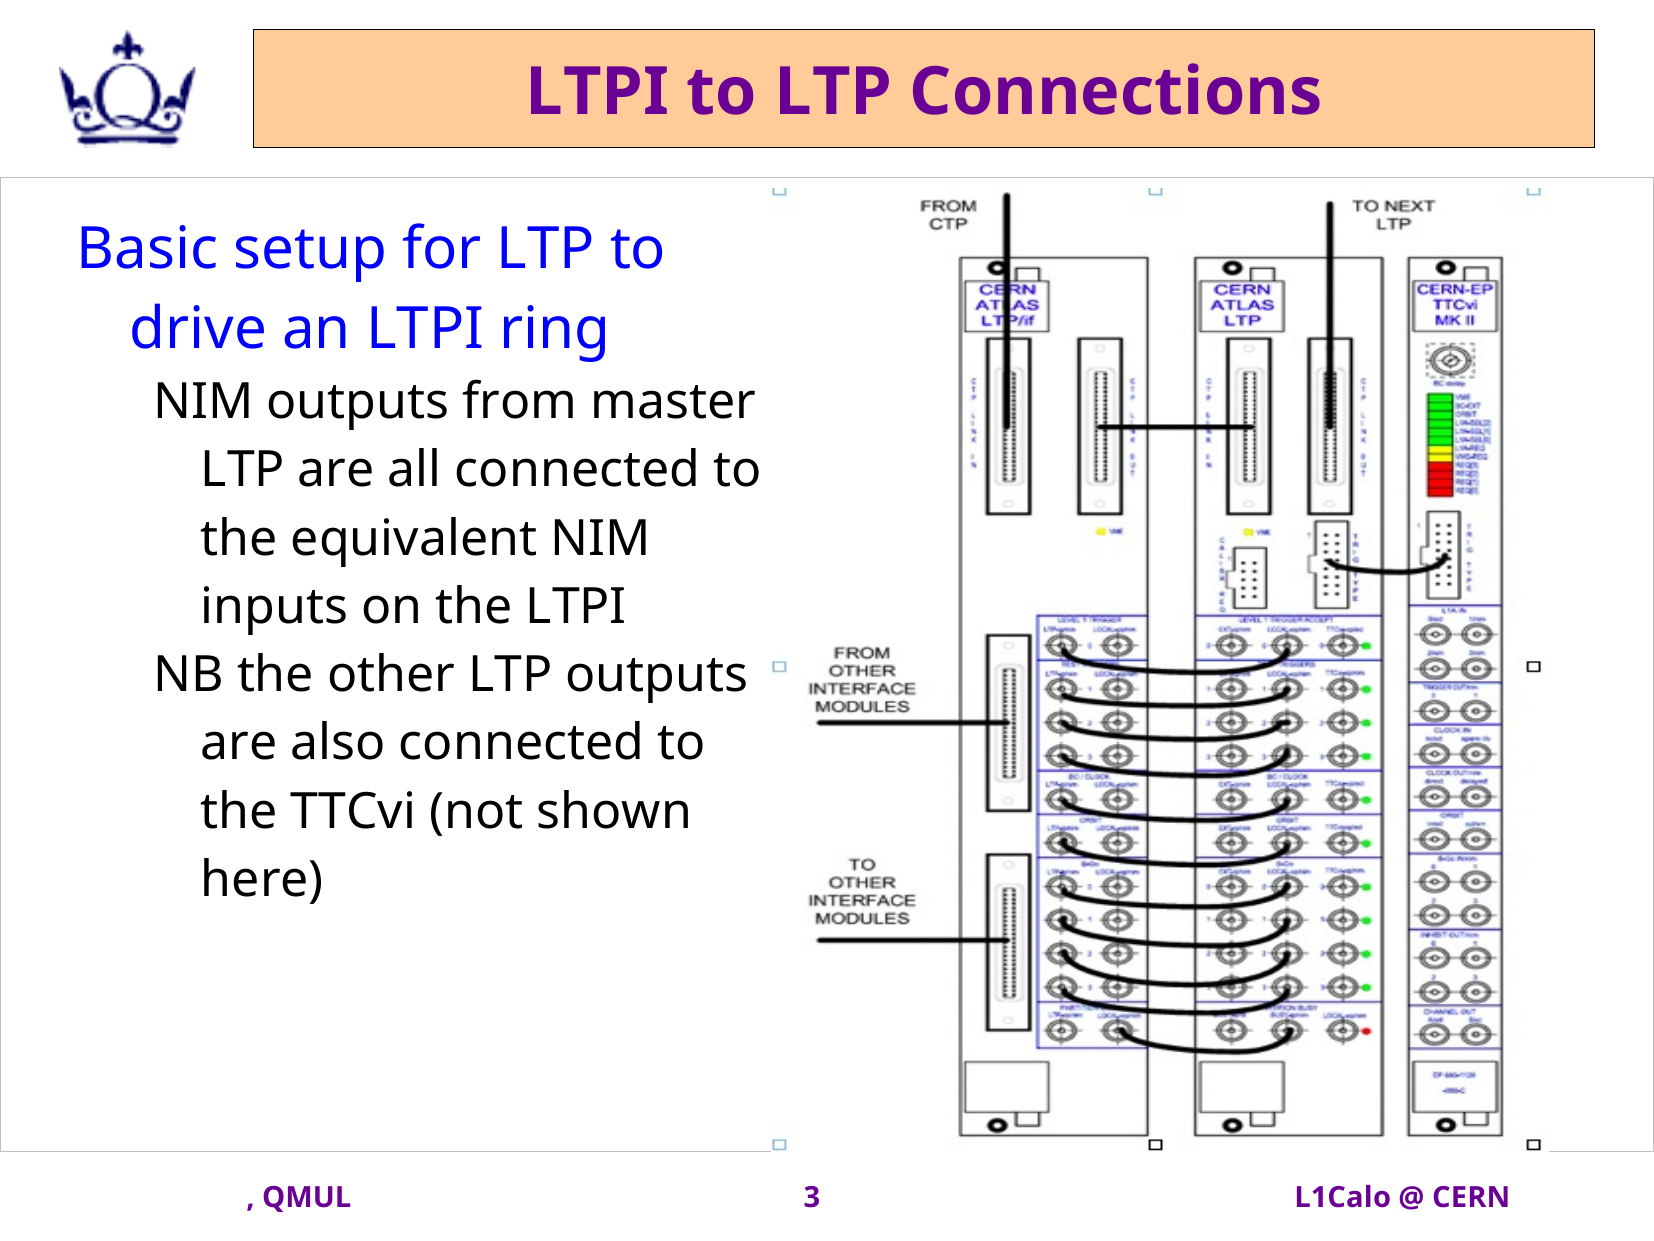

# LTPI to LTP Connections
Basic setup for LTP to drive an LTPI ring
NIM outputs from master LTP are all connected to the equivalent NIM inputs on the LTPI
NB the other LTP outputs are also connected to the TTCvi (not shown here)